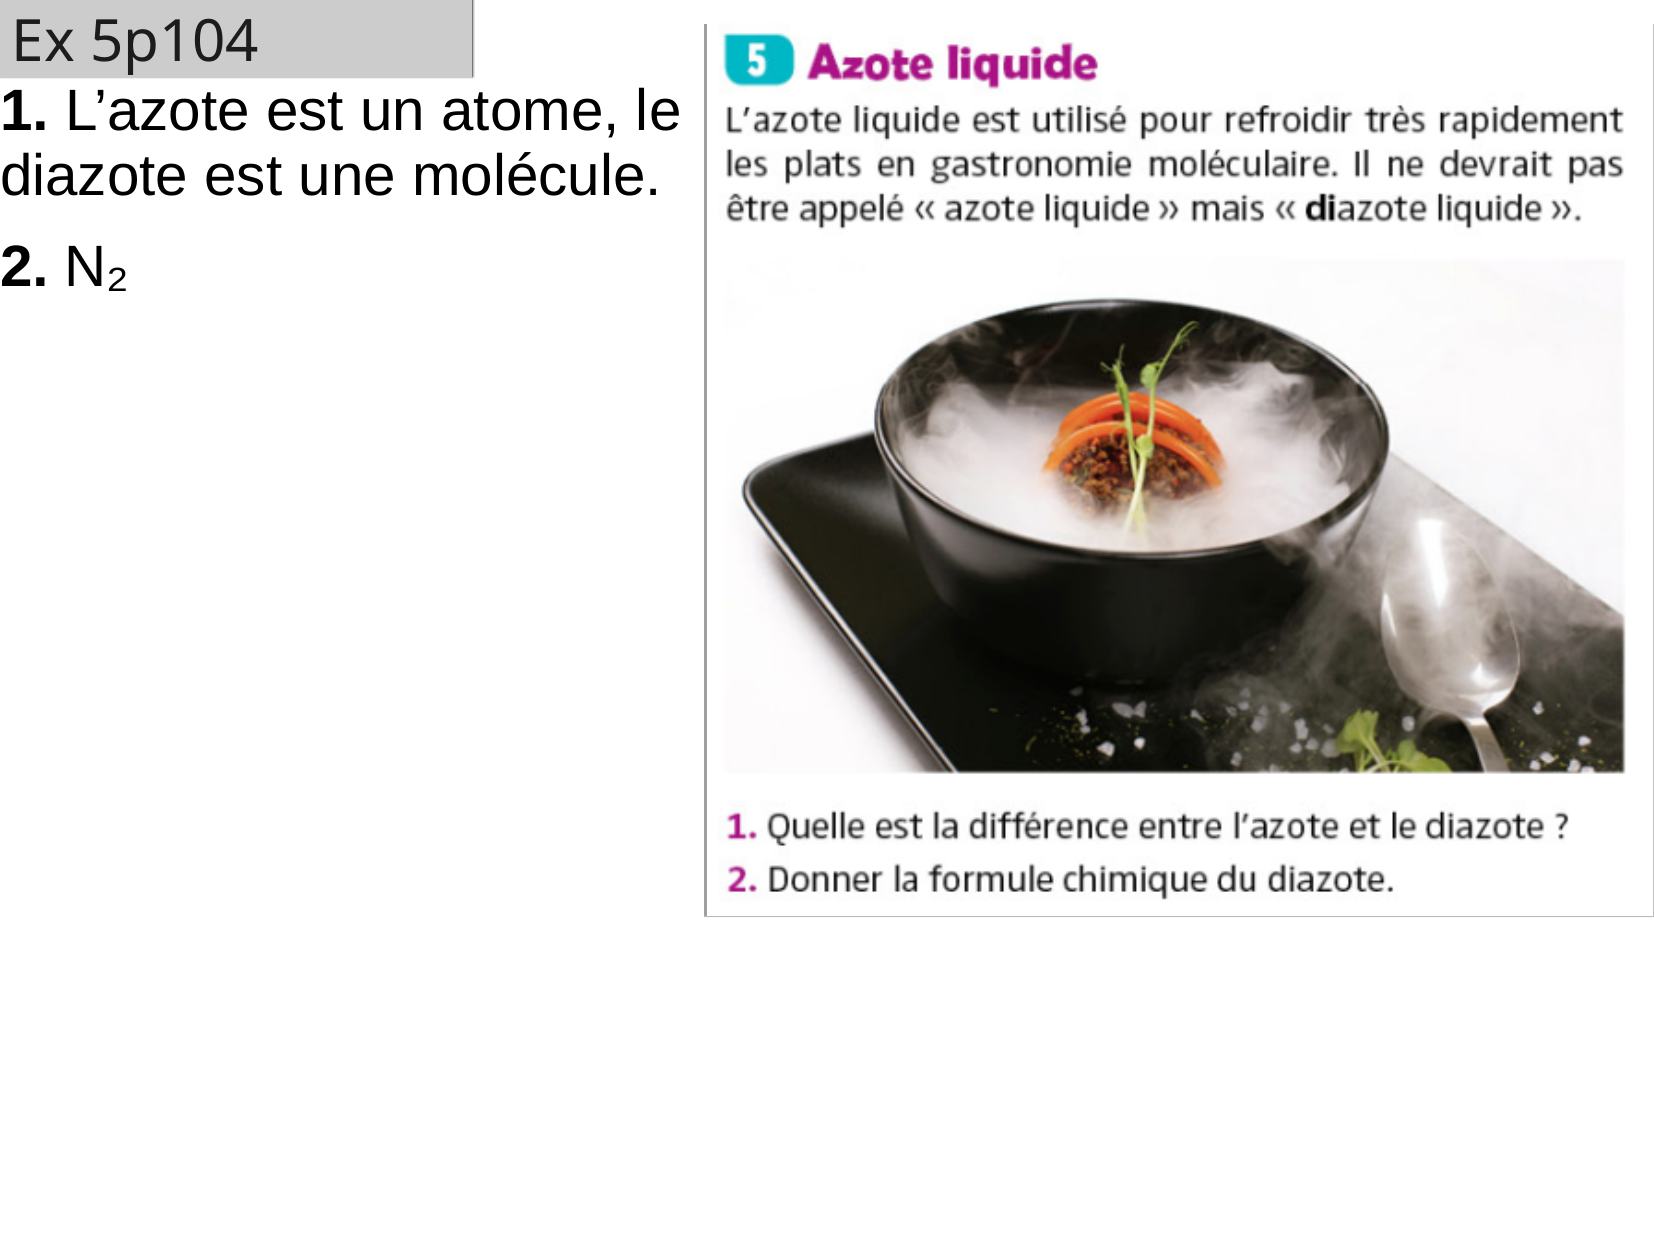

# Ex 5p104
1. L’azote est un atome, le
diazote est une molécule.
2. N₂